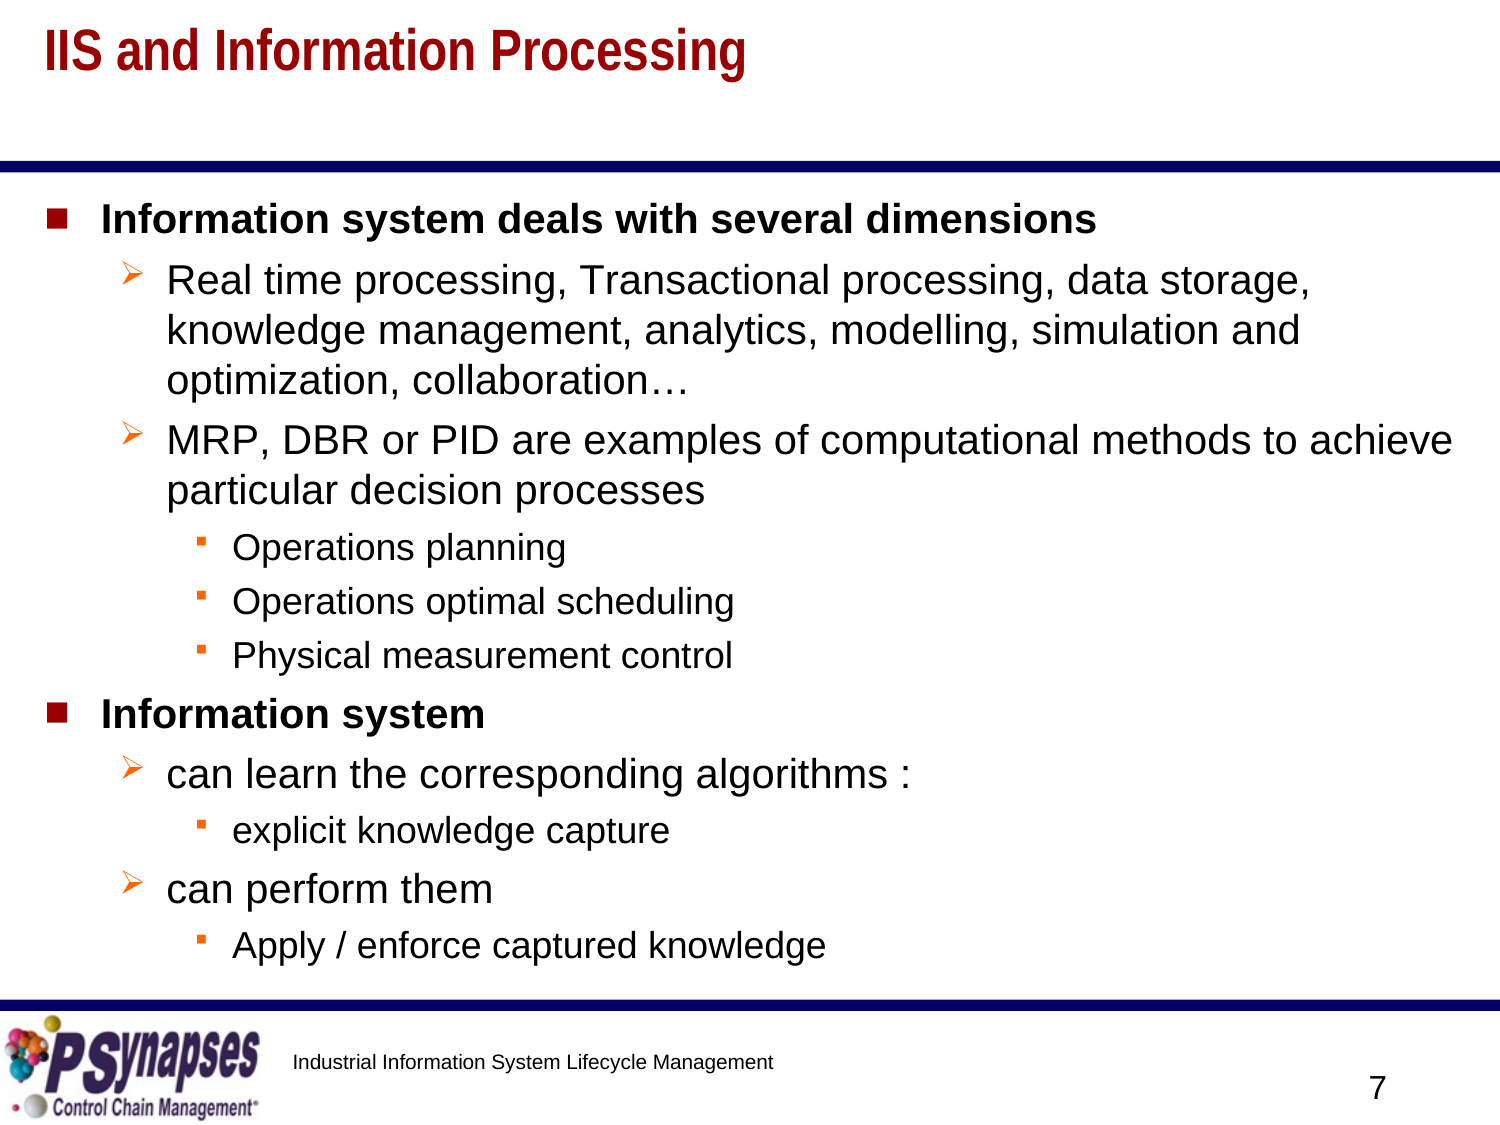

# IIS and Information Processing
Information system deals with several dimensions
Real time processing, Transactional processing, data storage, knowledge management, analytics, modelling, simulation and optimization, collaboration…
MRP, DBR or PID are examples of computational methods to achieve particular decision processes
Operations planning
Operations optimal scheduling
Physical measurement control
Information system
can learn the corresponding algorithms :
explicit knowledge capture
can perform them
Apply / enforce captured knowledge